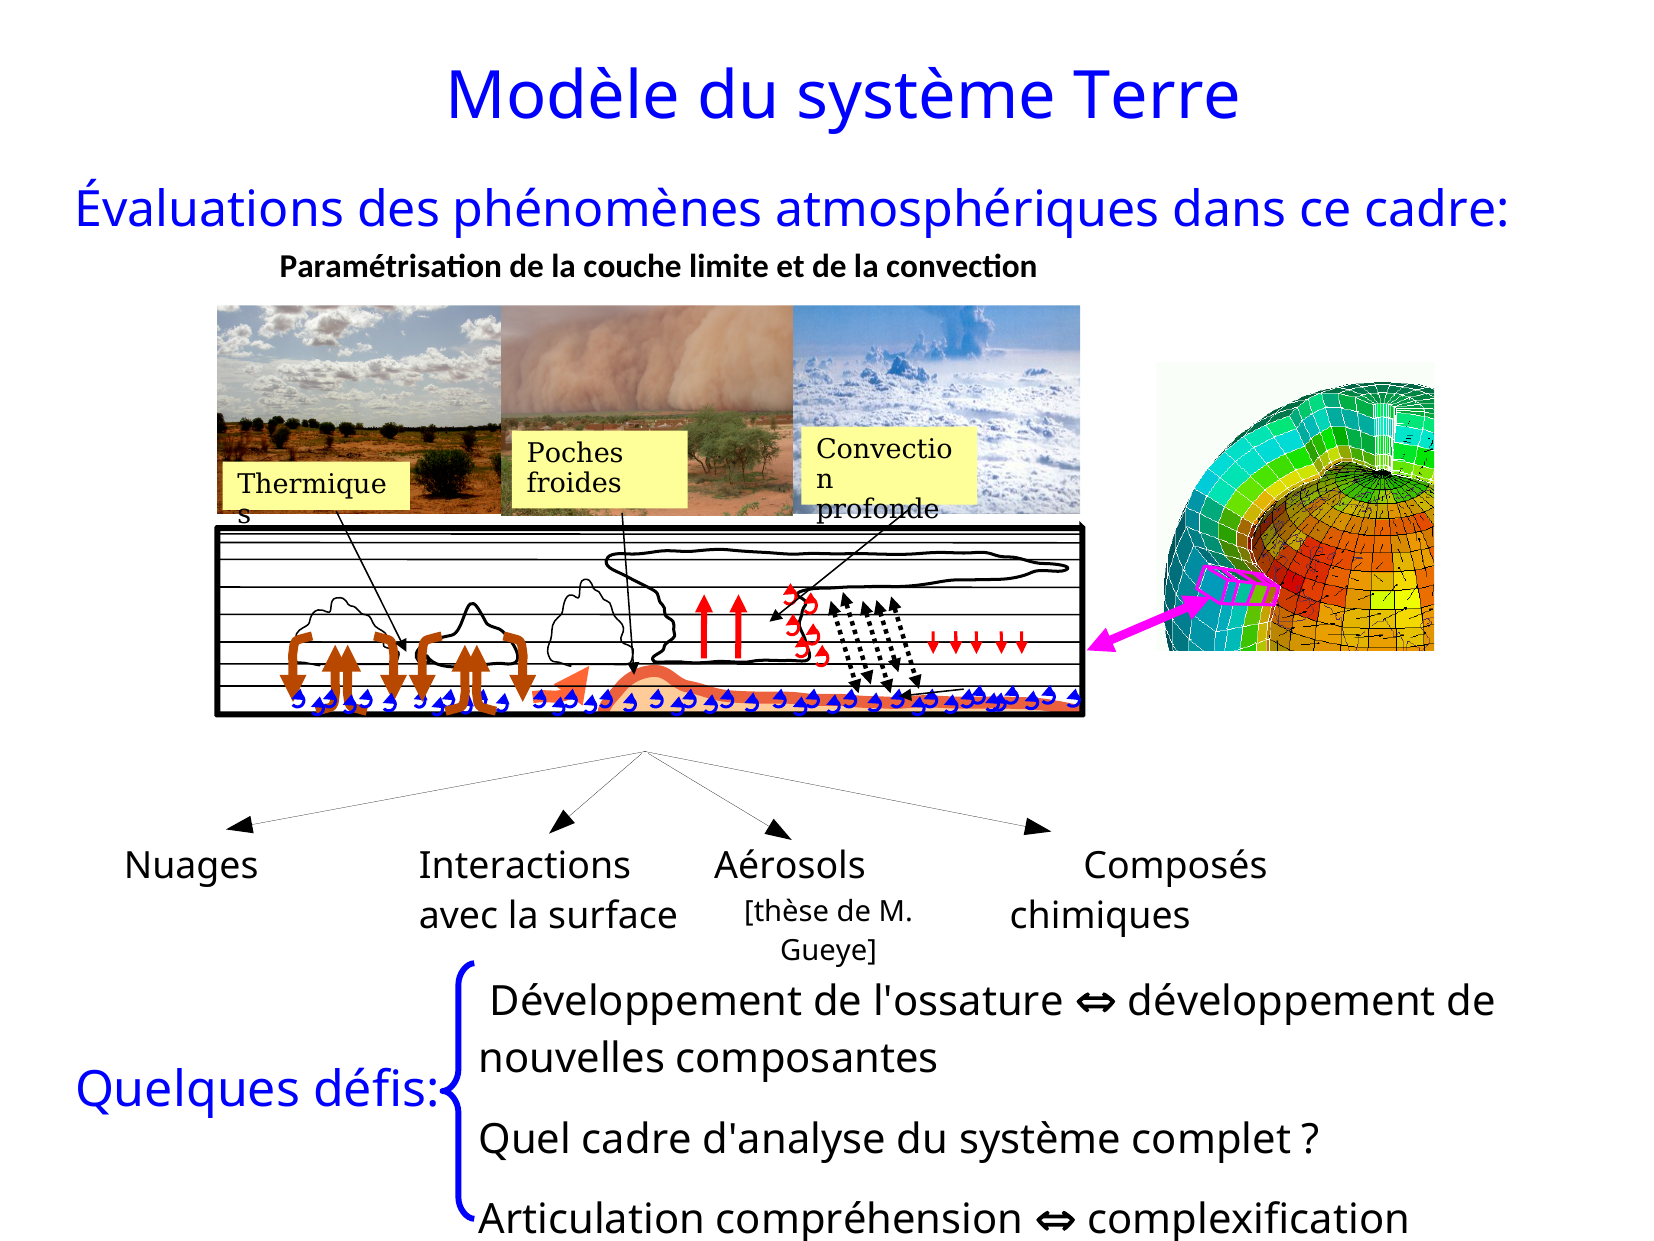

# Modèle du système Terre
Évaluations des phénomènes atmosphériques dans ce cadre:
Convection profonde
Poches froides
Thermiques
Paramétrisation de la couche limite et de la convection
Nuages	 		Interactions		Aérosols			Composés
				avec la surface					chimiques
[thèse de M. Gueye]
 Développement de l'ossature ⇔ développement de nouvelles composantes
Quel cadre d'analyse du système complet ?
Articulation compréhension ⇔ complexification
Quelques défis: